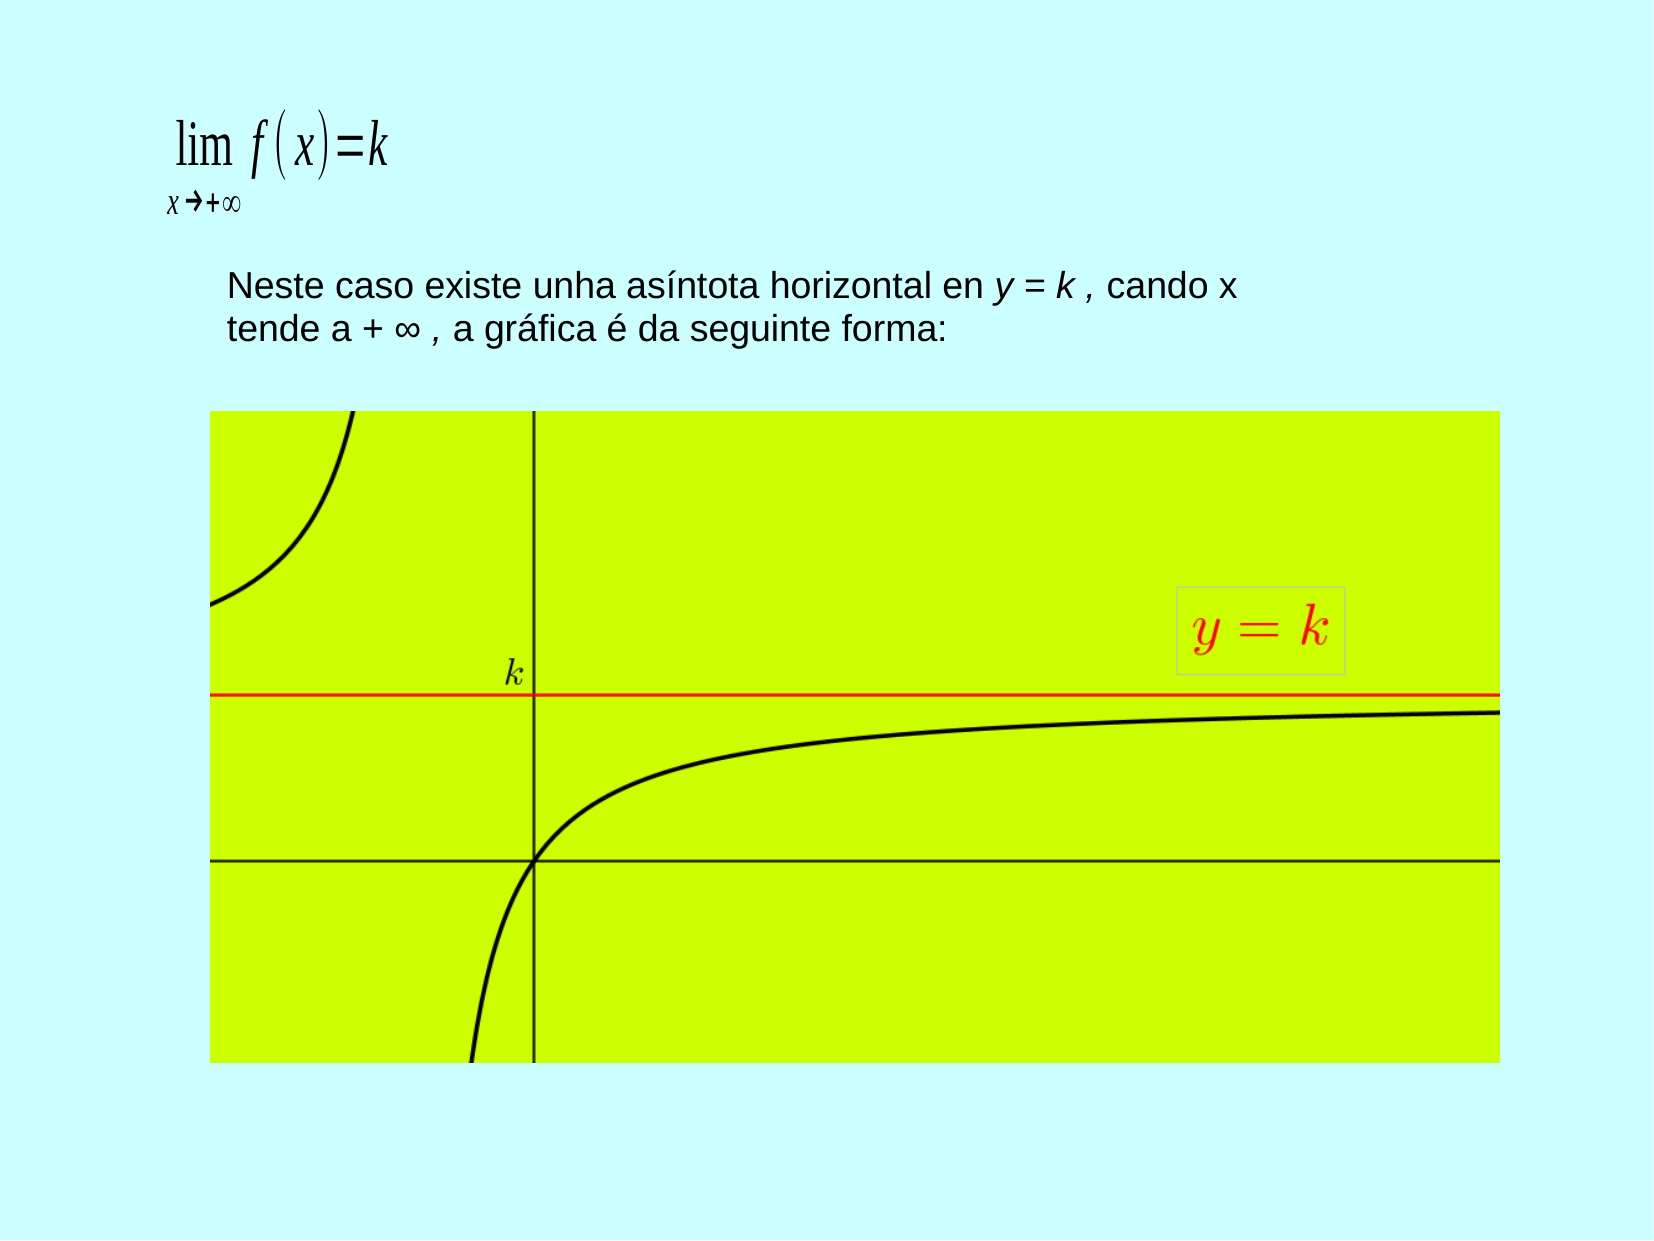

Neste caso existe unha asíntota horizontal en y = k , cando x tende a + ∞ , a gráfica é da seguinte forma: